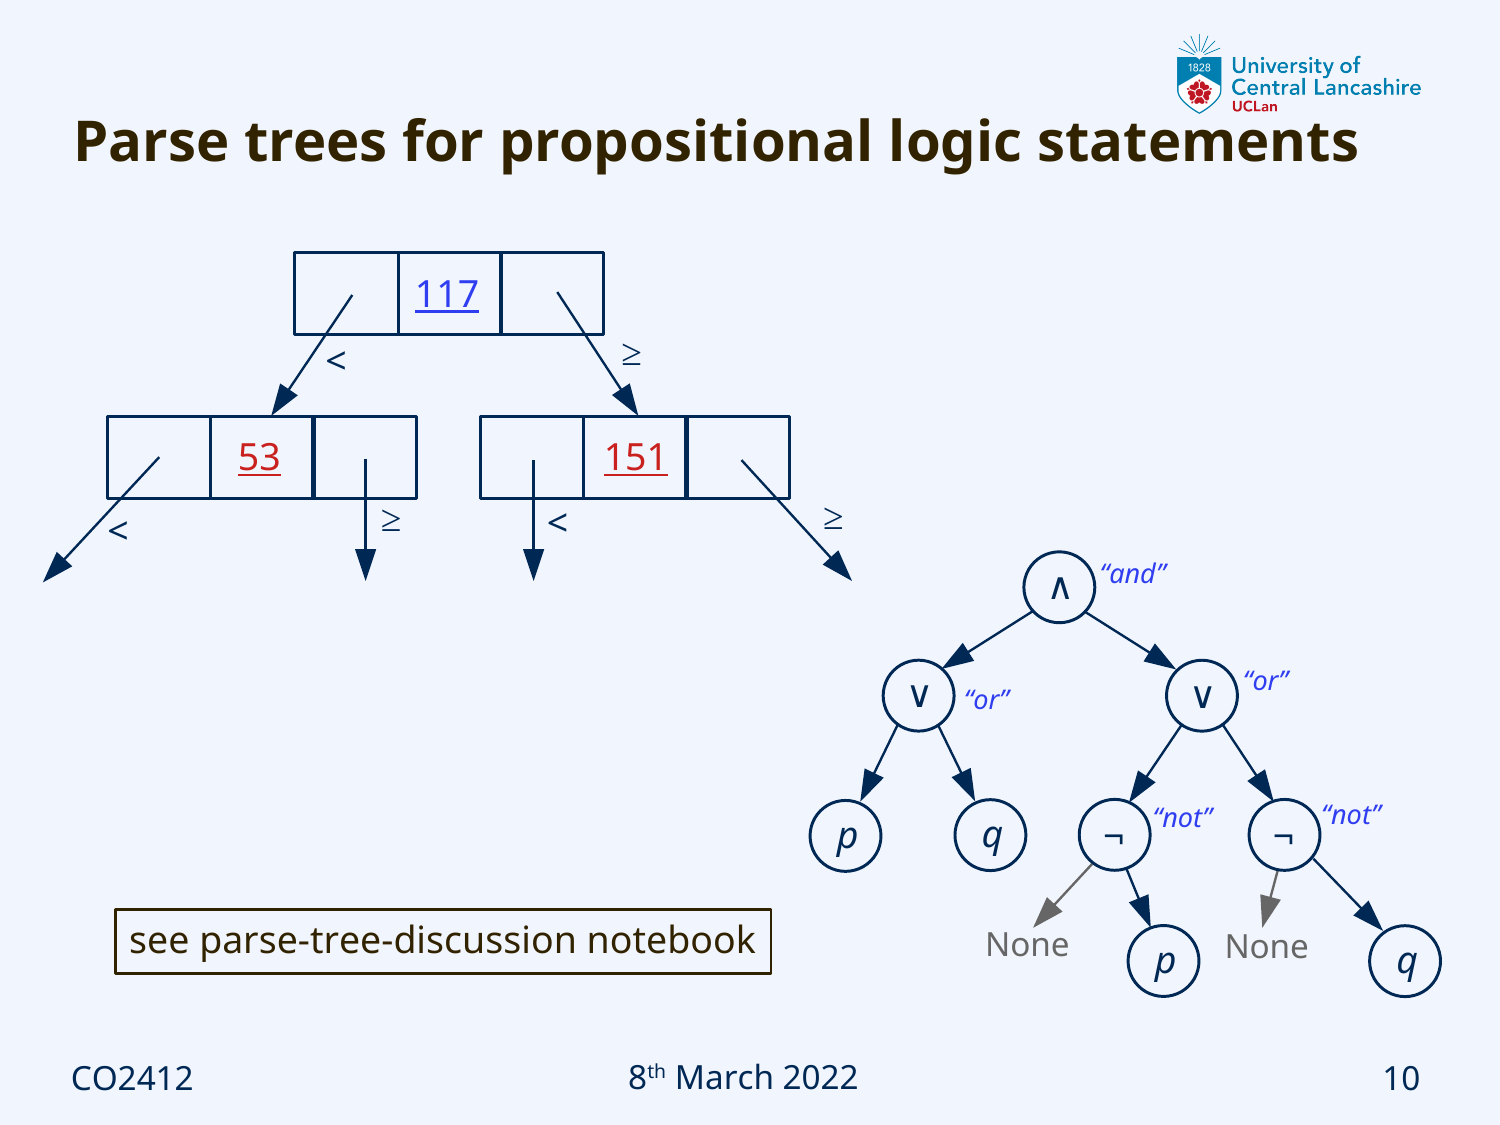

# Parse trees for propositional logic statements
117
≥
<
53
151
≥
≥
<
<
“and”
∧
“or”
∨
∨
“or”
“not”
“not”
q
p
¬
¬
see parse-tree-discussion notebook
None
None
p
q